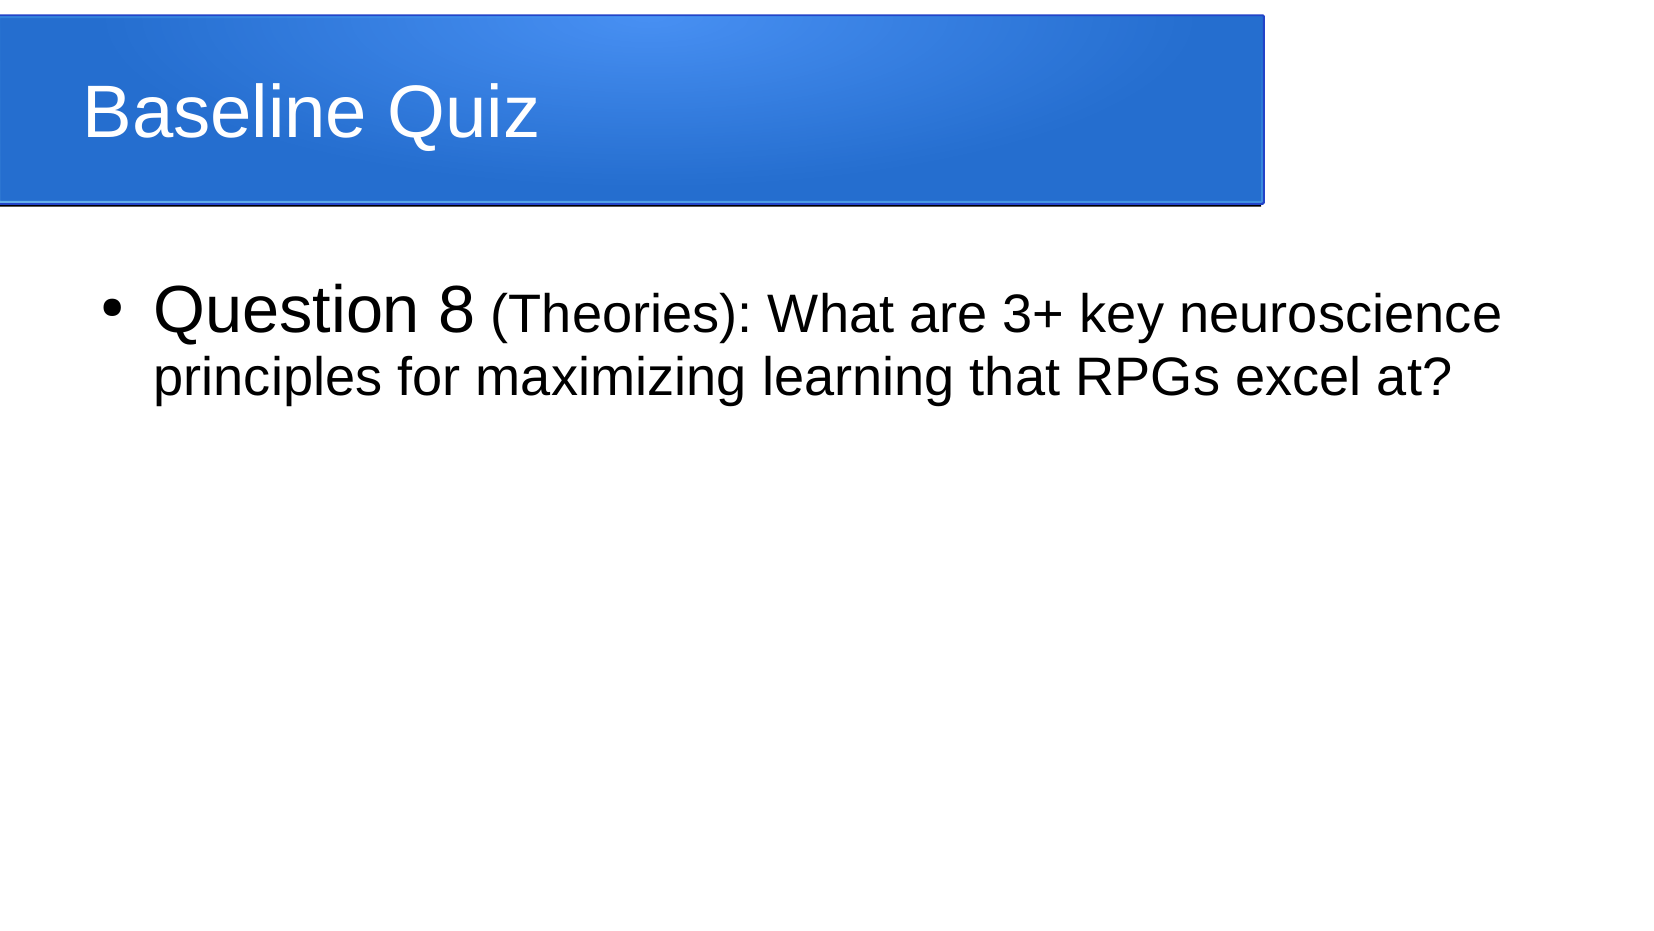

# Baseline Quiz
Question 8 (Theories): What are 3+ key neuroscience principles for maximizing learning that RPGs excel at?